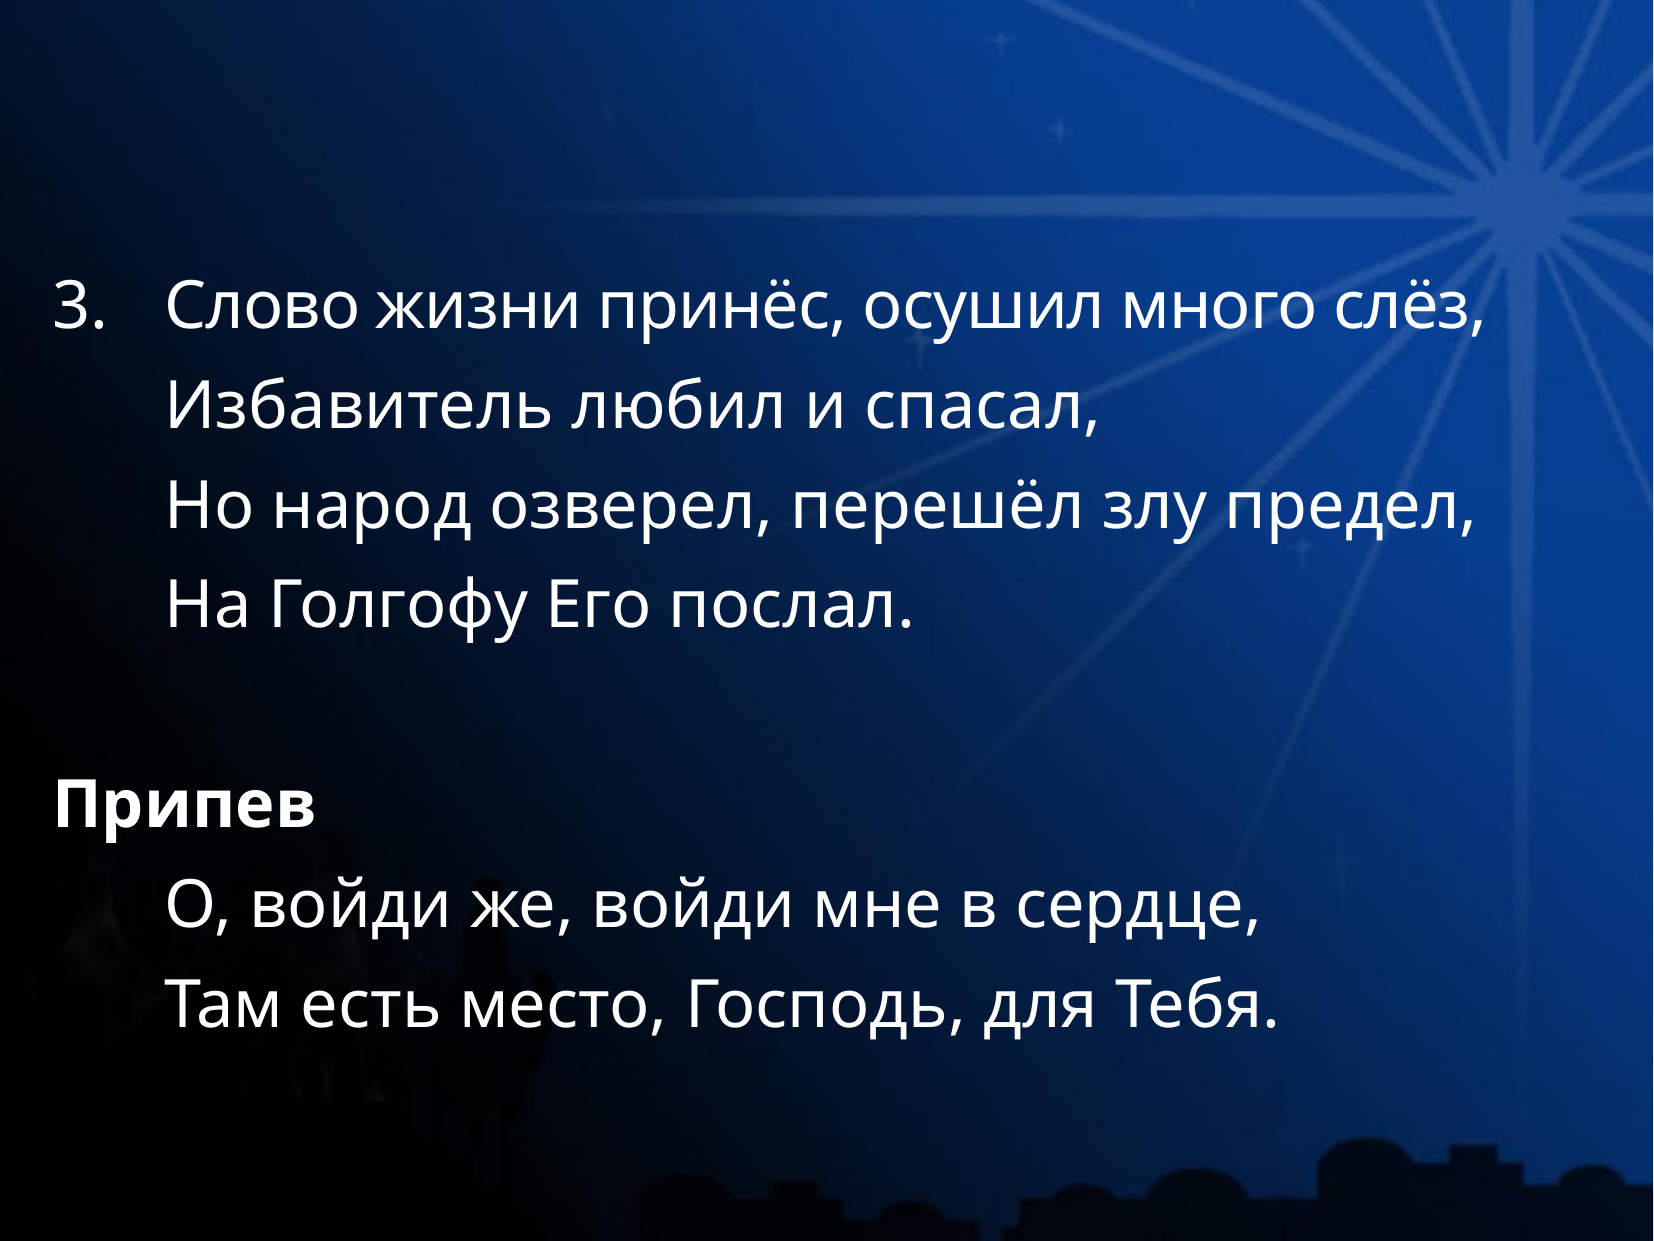

3.	Слово жизни принёс, осушил много слёз,
	Избавитель любил и спасал,
	Но народ озверел, перешёл злу предел,
	На Голгофу Его послал.
Припев
	О, войди же, войди мне в сердце,
	Там есть место, Господь, для Тебя.